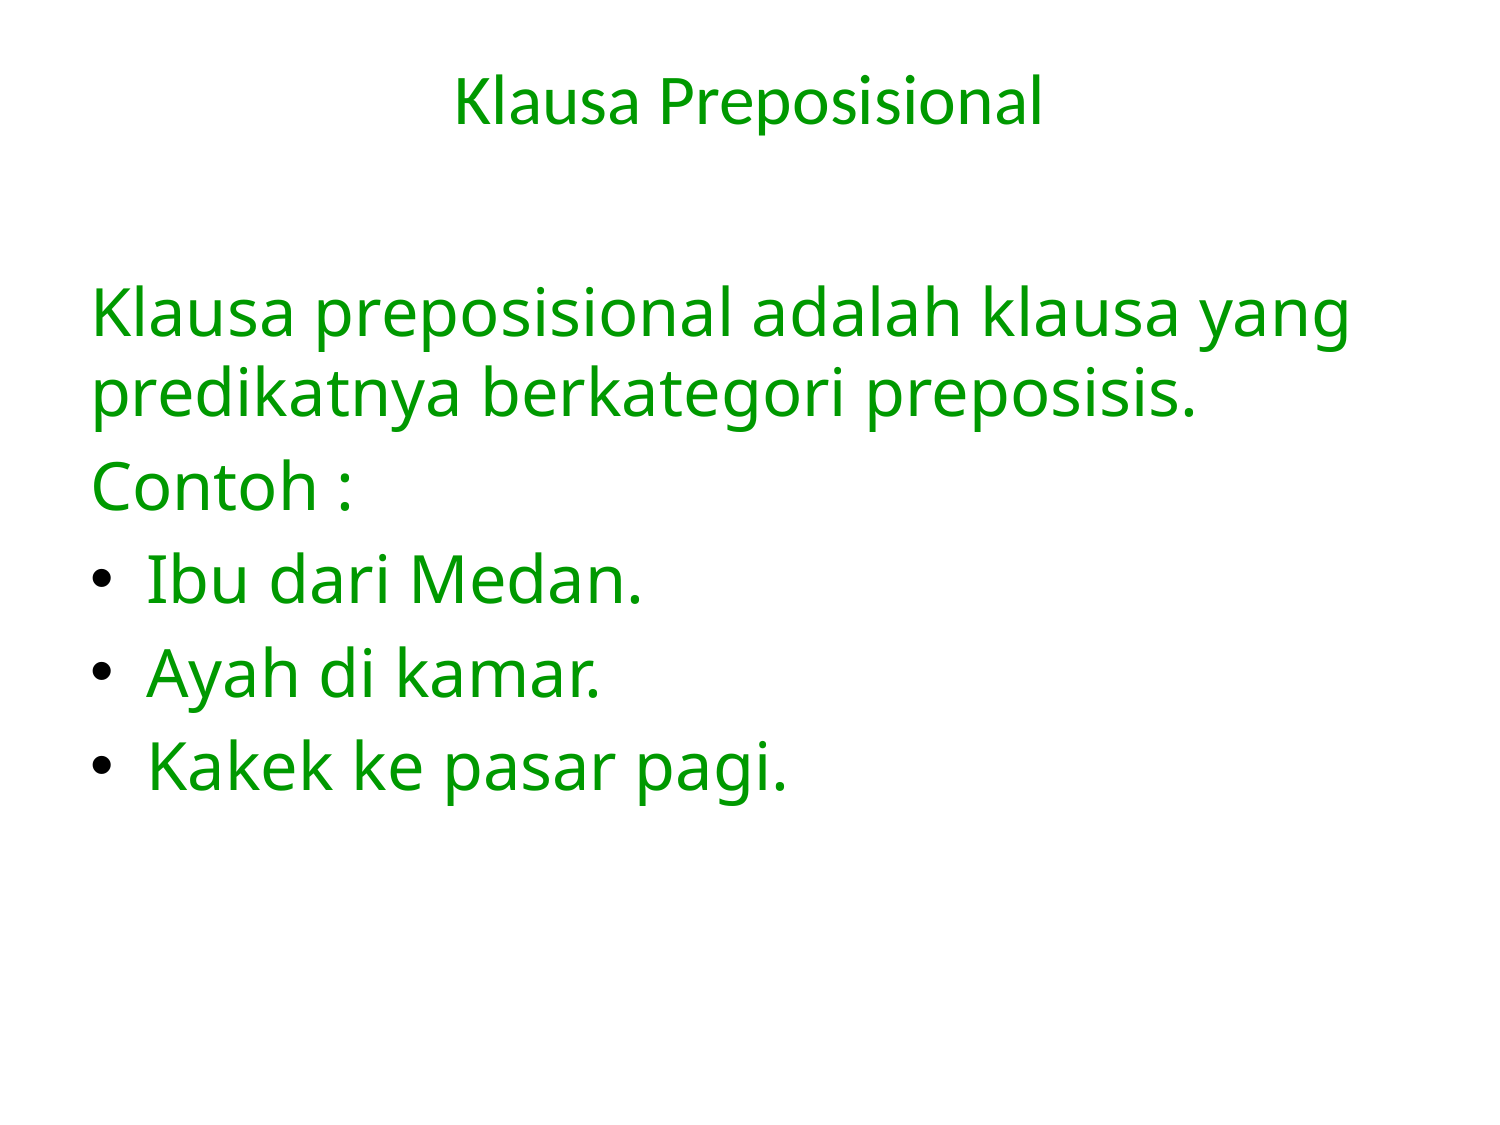

# Klausa Preposisional
Klausa preposisional adalah klausa yang predikatnya berkategori preposisis.
Contoh :
Ibu dari Medan.
Ayah di kamar.
Kakek ke pasar pagi.